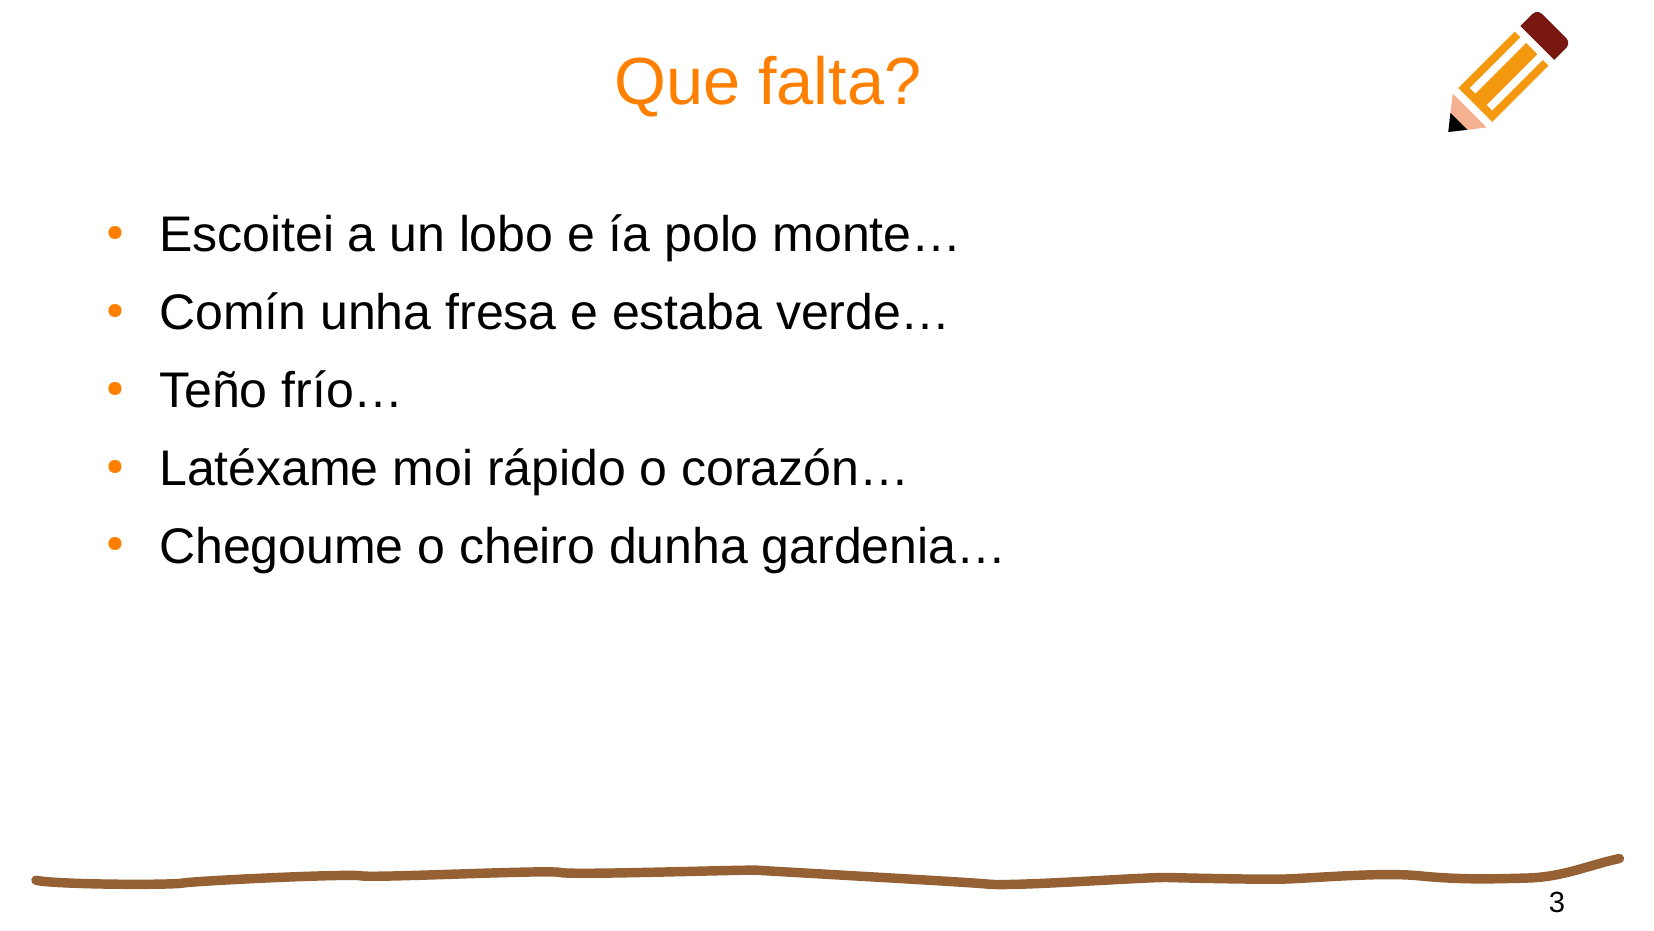

# Que falta?
Escoitei a un lobo e ía polo monte…
Comín unha fresa e estaba verde…
Teño frío…
Latéxame moi rápido o corazón…
Chegoume o cheiro dunha gardenia…
3